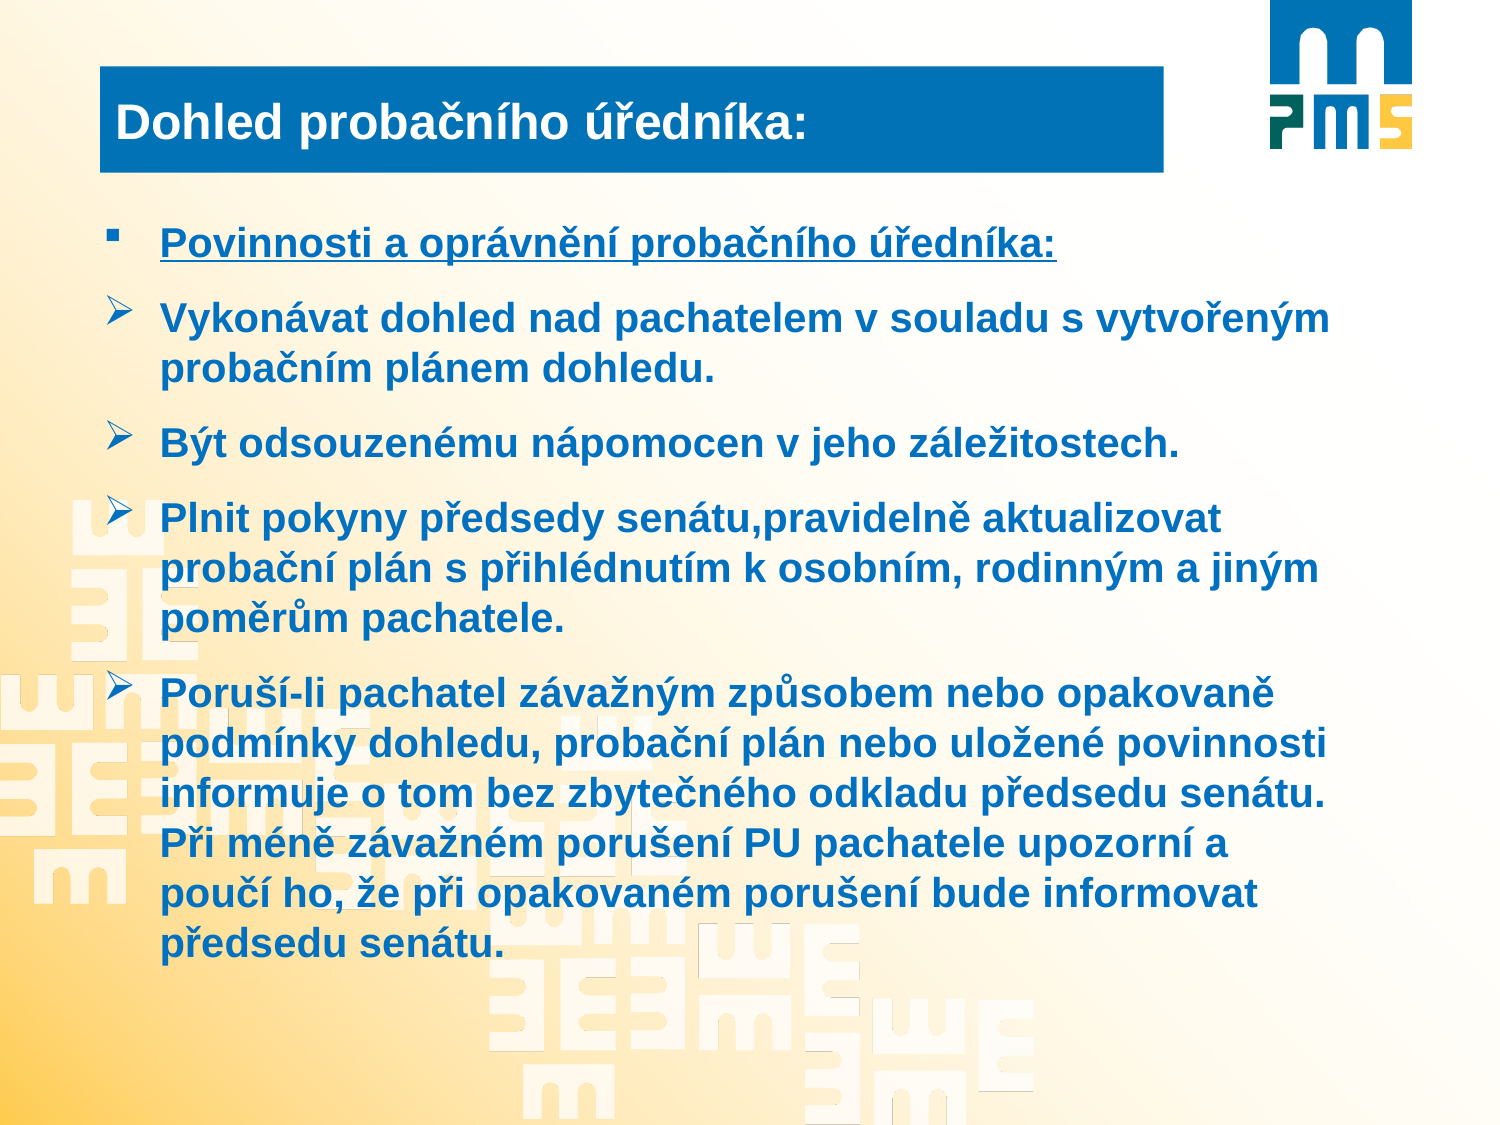

# Dohled probačního úředníka:
Povinnosti a oprávnění probačního úředníka:
Vykonávat dohled nad pachatelem v souladu s vytvořeným probačním plánem dohledu.
Být odsouzenému nápomocen v jeho záležitostech.
Plnit pokyny předsedy senátu,pravidelně aktualizovat probační plán s přihlédnutím k osobním, rodinným a jiným poměrům pachatele.
Poruší-li pachatel závažným způsobem nebo opakovaně podmínky dohledu, probační plán nebo uložené povinnosti informuje o tom bez zbytečného odkladu předsedu senátu. Při méně závažném porušení PU pachatele upozorní a poučí ho, že při opakovaném porušení bude informovat předsedu senátu.